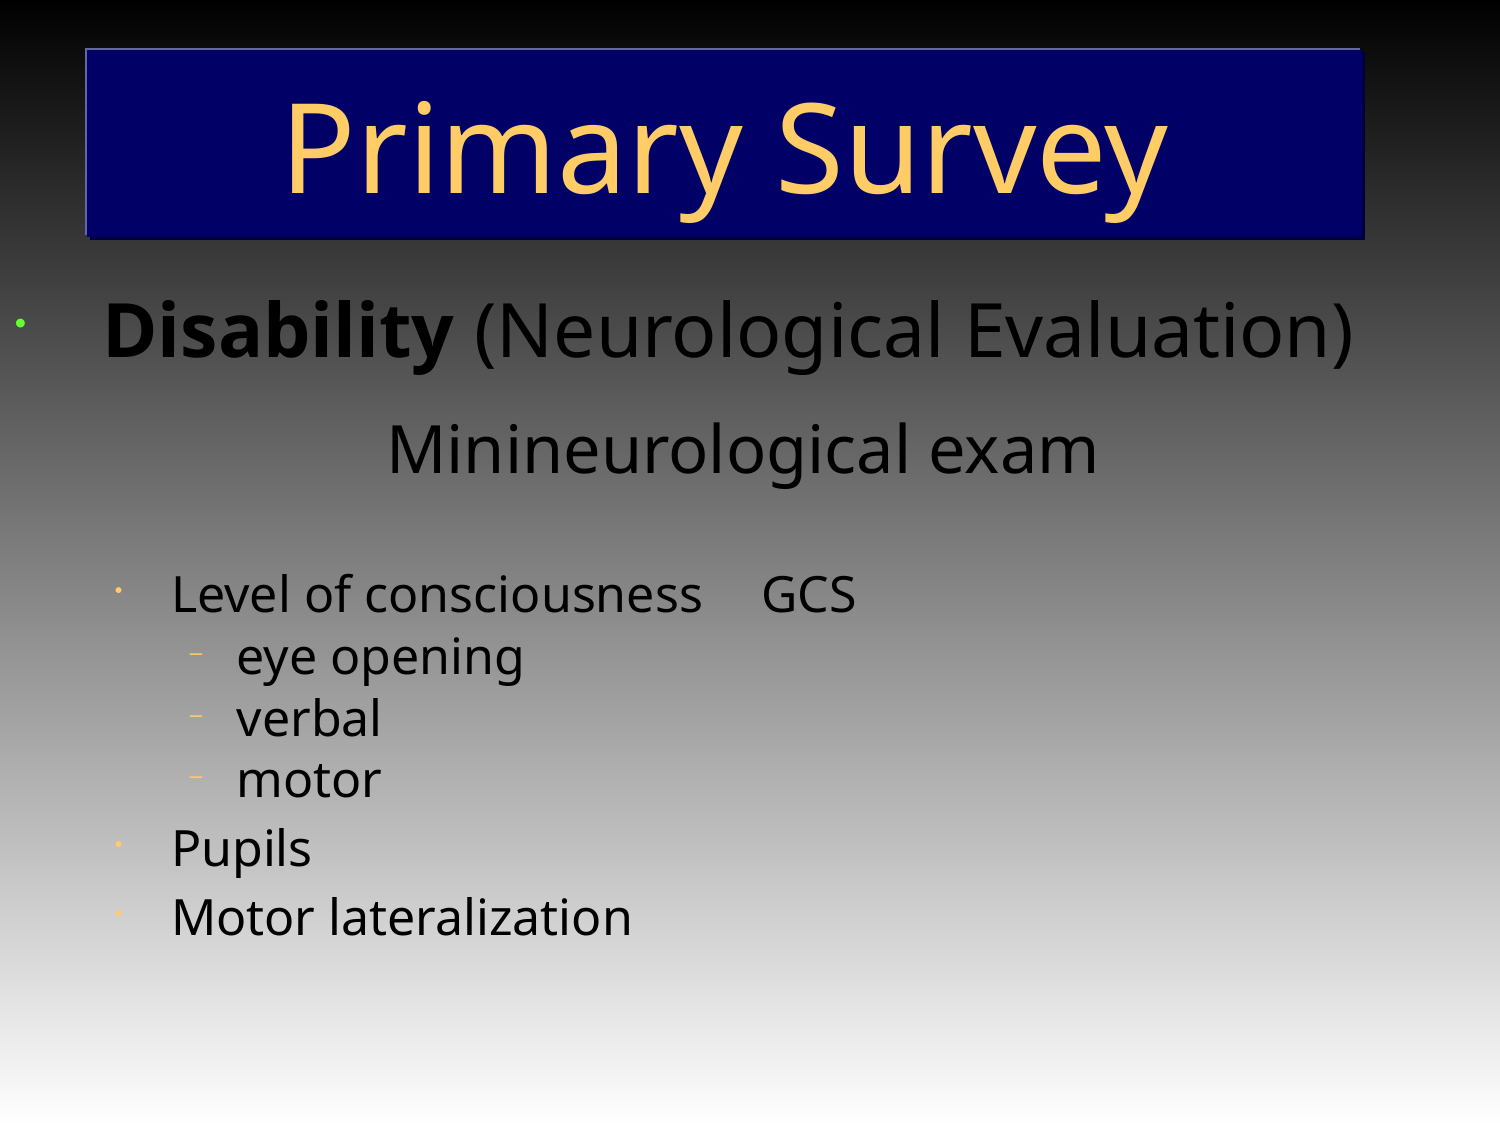

Primary Survey
# Disability (Neurological Evaluation)
Minineurological exam
Level of consciousness 	GCS
eye opening
verbal
motor
Pupils
Motor lateralization